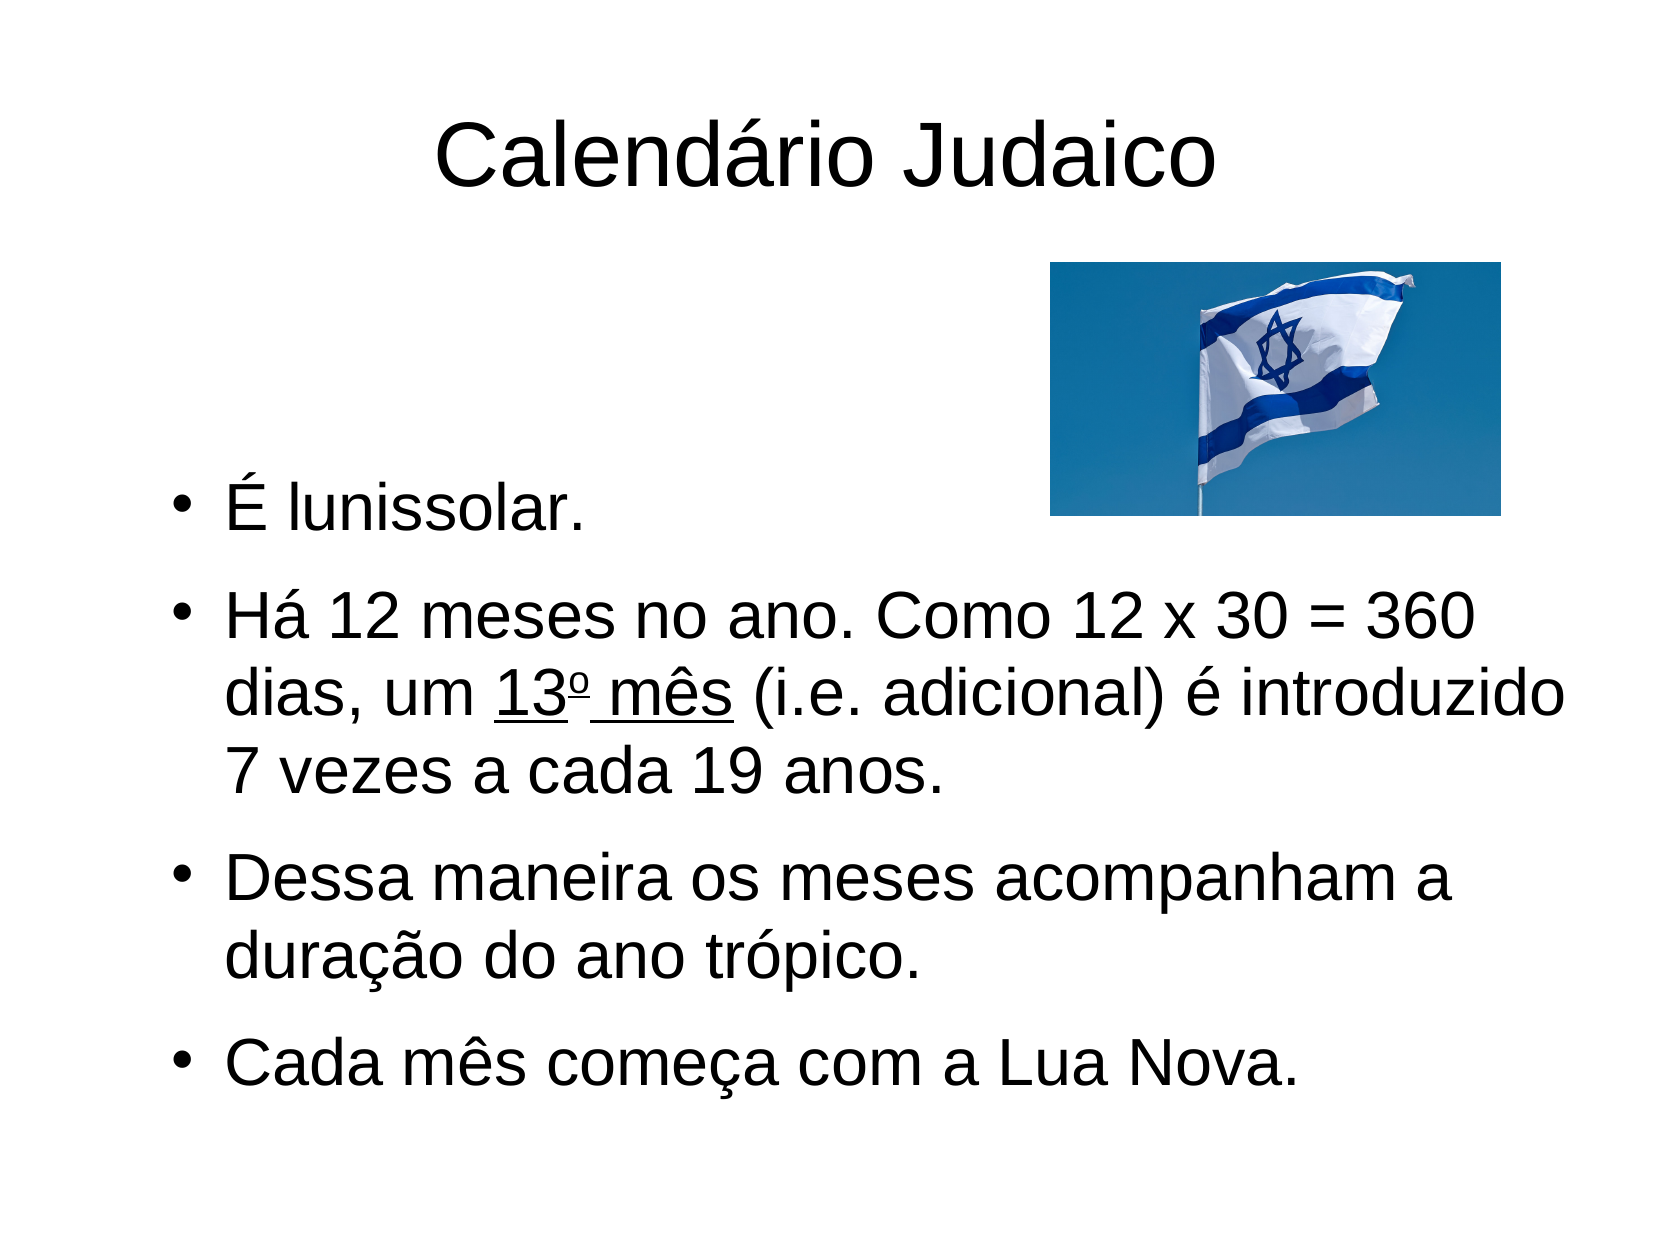

# Calendário Judaico
É lunissolar.
Há 12 meses no ano. Como 12 x 30 = 360 dias, um 13o mês (i.e. adicional) é introduzido 7 vezes a cada 19 anos.
Dessa maneira os meses acompanham a duração do ano trópico.
Cada mês começa com a Lua Nova.